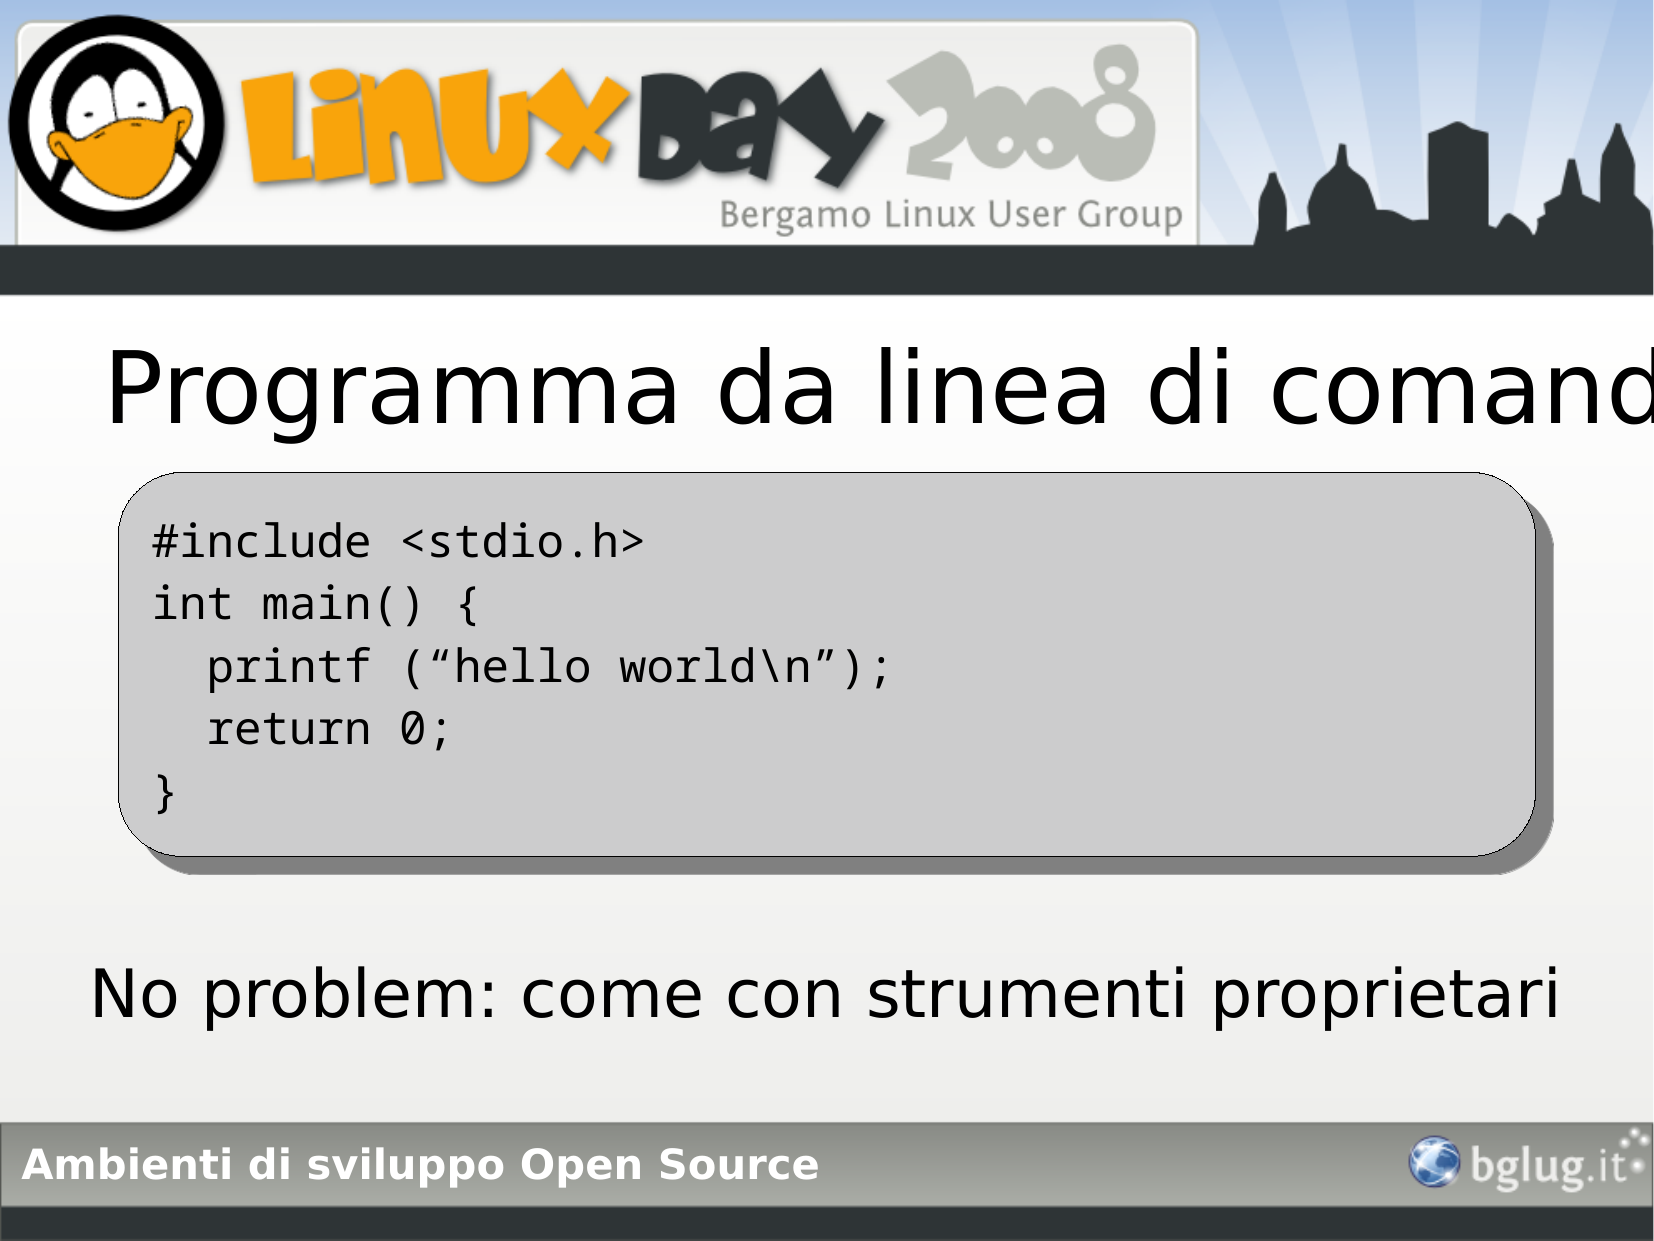

Programma da linea di comando
#include <stdio.h>
int main() {
 printf (“hello world\n”);
 return 0;
}
No problem: come con strumenti proprietari
Ambienti di sviluppo Open Source